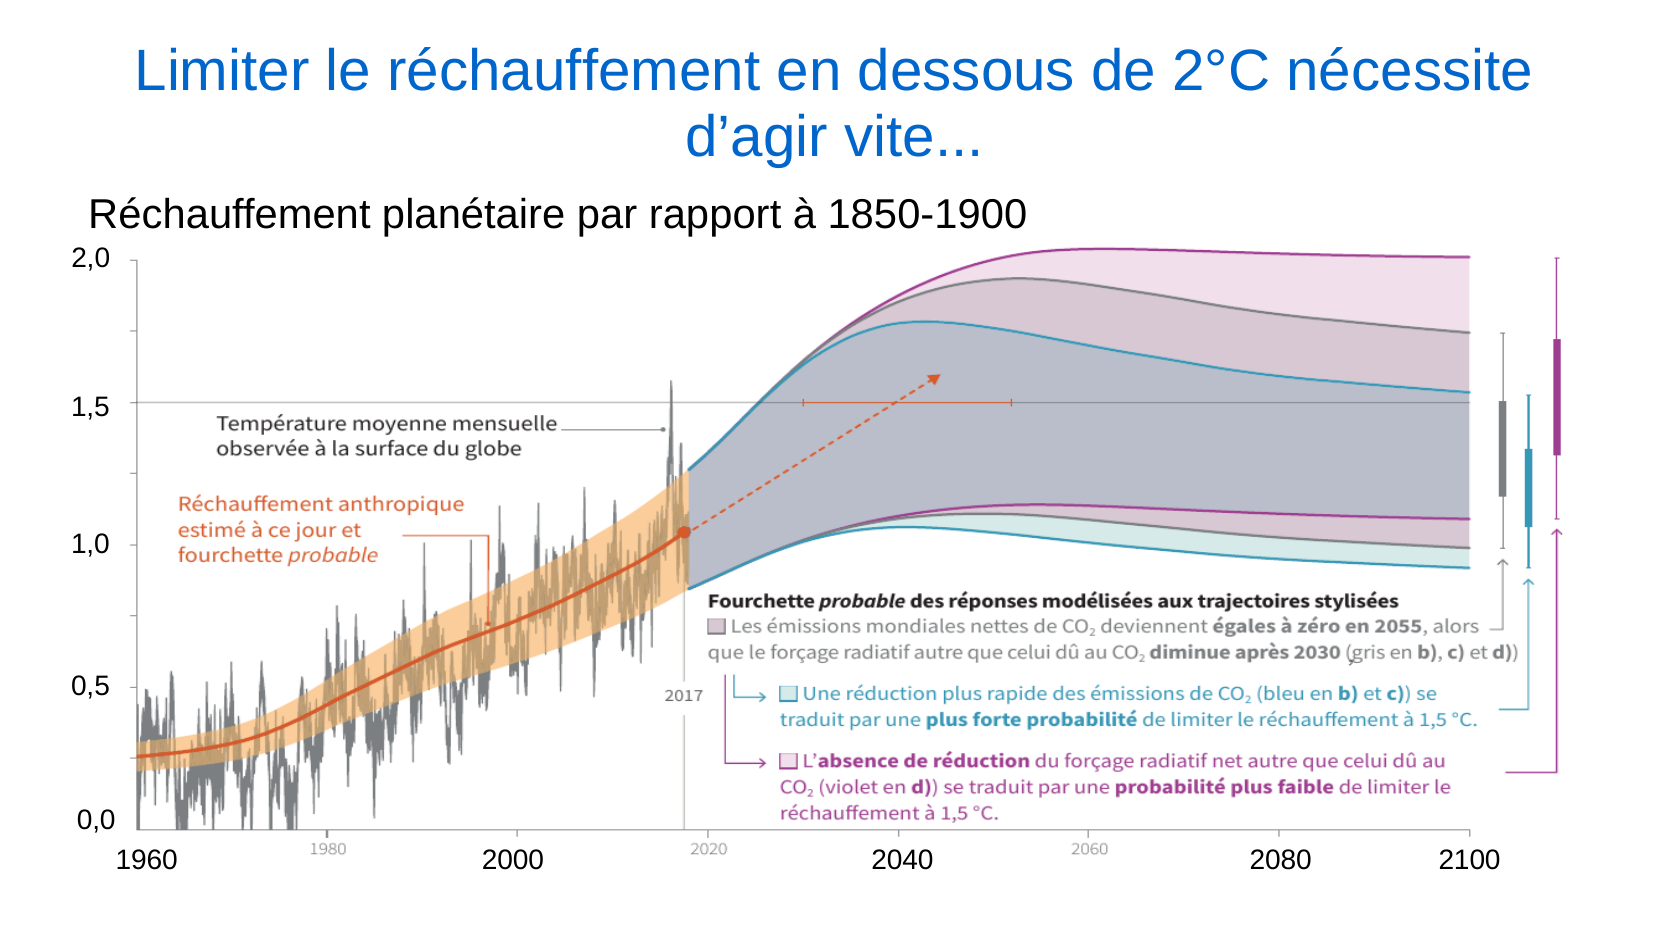

# Limiter le réchauffement en dessous de 2°C nécessite d’agir vite...
Réchauffement planétaire par rapport à 1850-1900
2,0
1,5
1,0
0,5
0,0
1960
2000
2040
2080
2100